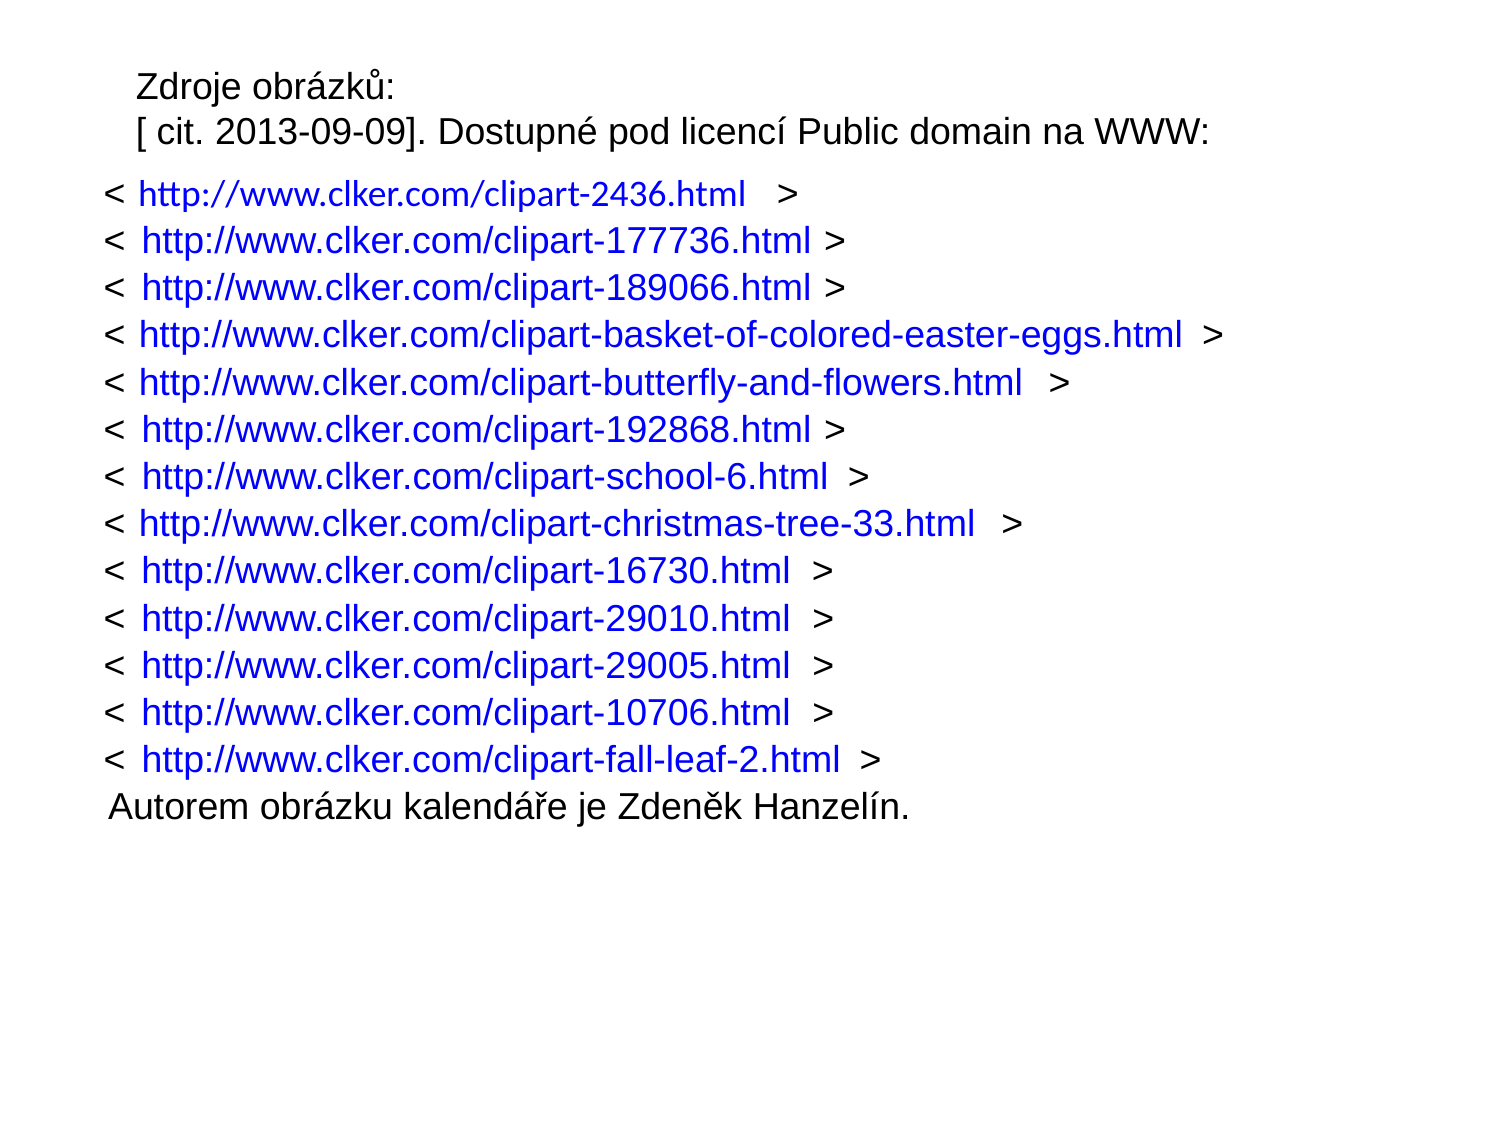

Zdroje obrázků:
[ cit. 2013-09-09]. Dostupné pod licencí Public domain na WWW:
<
http://www.clker.com/clipart-2436.html
>
<
http://www.clker.com/clipart-177736.html
>
<
http://www.clker.com/clipart-189066.html
>
<
http://www.clker.com/clipart-basket-of-colored-easter-eggs.html
>
<
http://www.clker.com/clipart-butterfly-and-flowers.html
>
<
http://www.clker.com/clipart-192868.html
>
<
http://www.clker.com/clipart-school-6.html
>
<
http://www.clker.com/clipart-christmas-tree-33.html
>
<
http://www.clker.com/clipart-16730.html
>
<
http://www.clker.com/clipart-29010.html
>
<
http://www.clker.com/clipart-29005.html
>
<
http://www.clker.com/clipart-10706.html
>
<
http://www.clker.com/clipart-fall-leaf-2.html
>
Autorem obrázku kalendáře je Zdeněk Hanzelín.